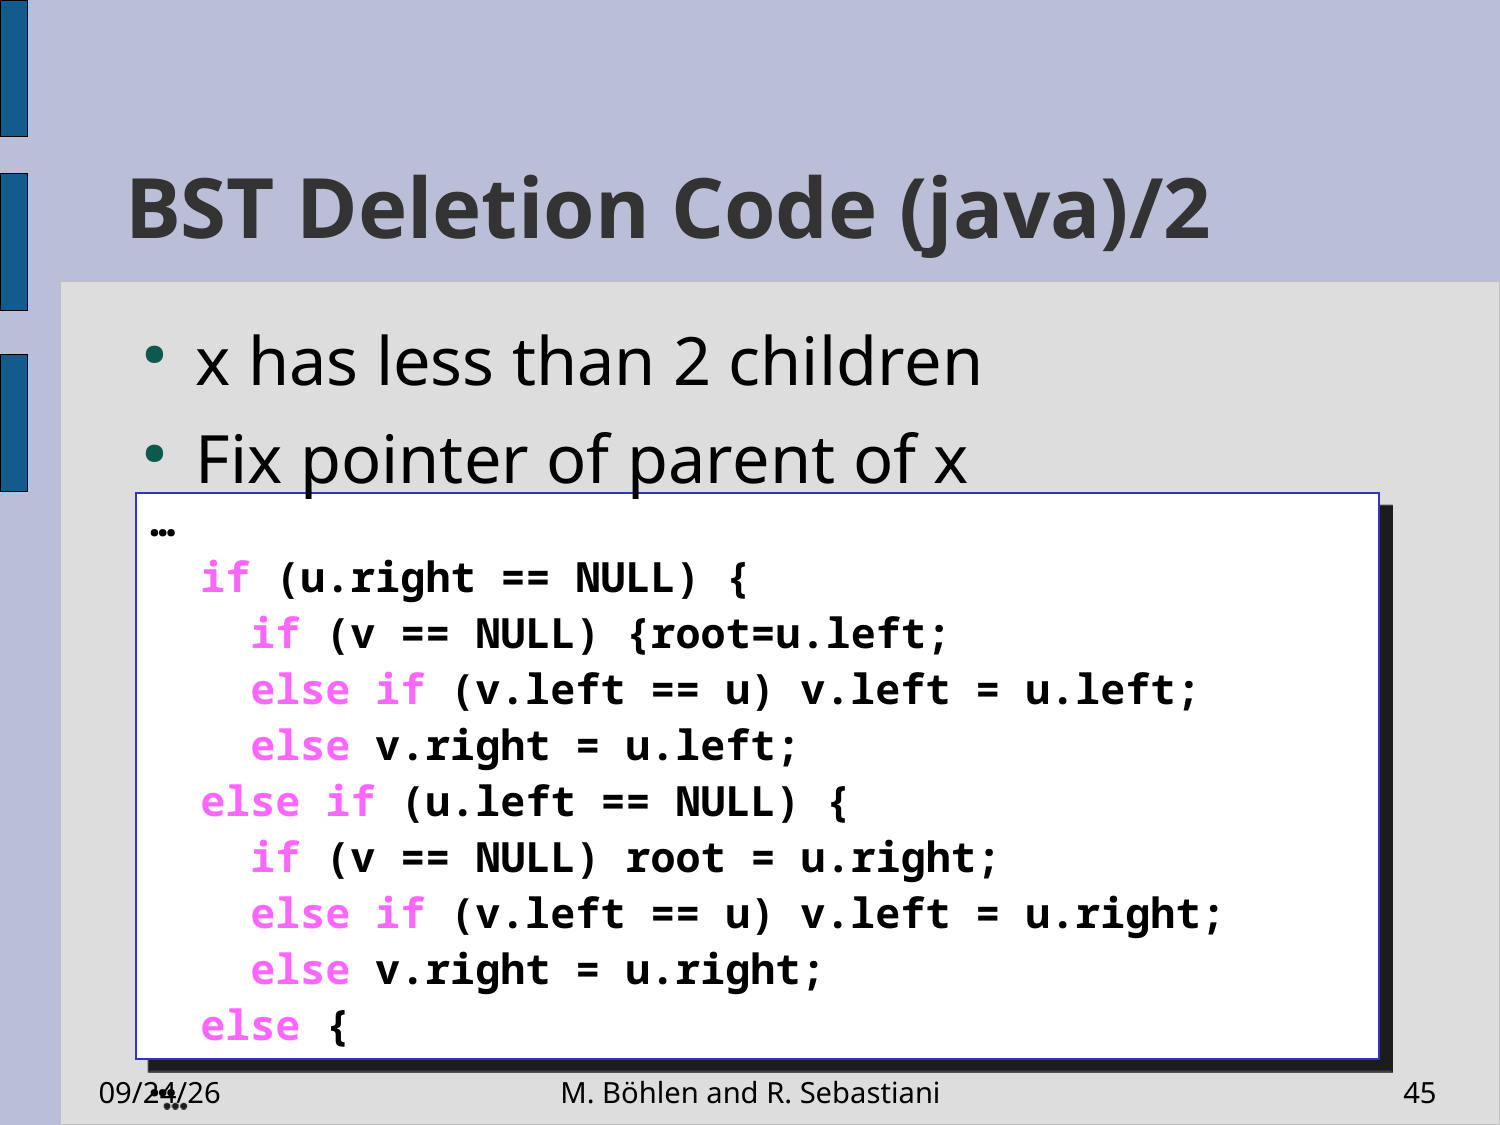

# BST Deletion Code (java)/2
x has less than 2 children
Fix pointer of parent of x
…
 if (u.right == NULL) {
 if (v == NULL) {root=u.left;
 else if (v.left == u) v.left = u.left;
 else v.right = u.left;
 else if (u.left == NULL) {
 if (v == NULL) root = u.right;
 else if (v.left == u) v.left = u.right;
 else v.right = u.right;
 else {
…
M. Böhlen and R. Sebastiani
45